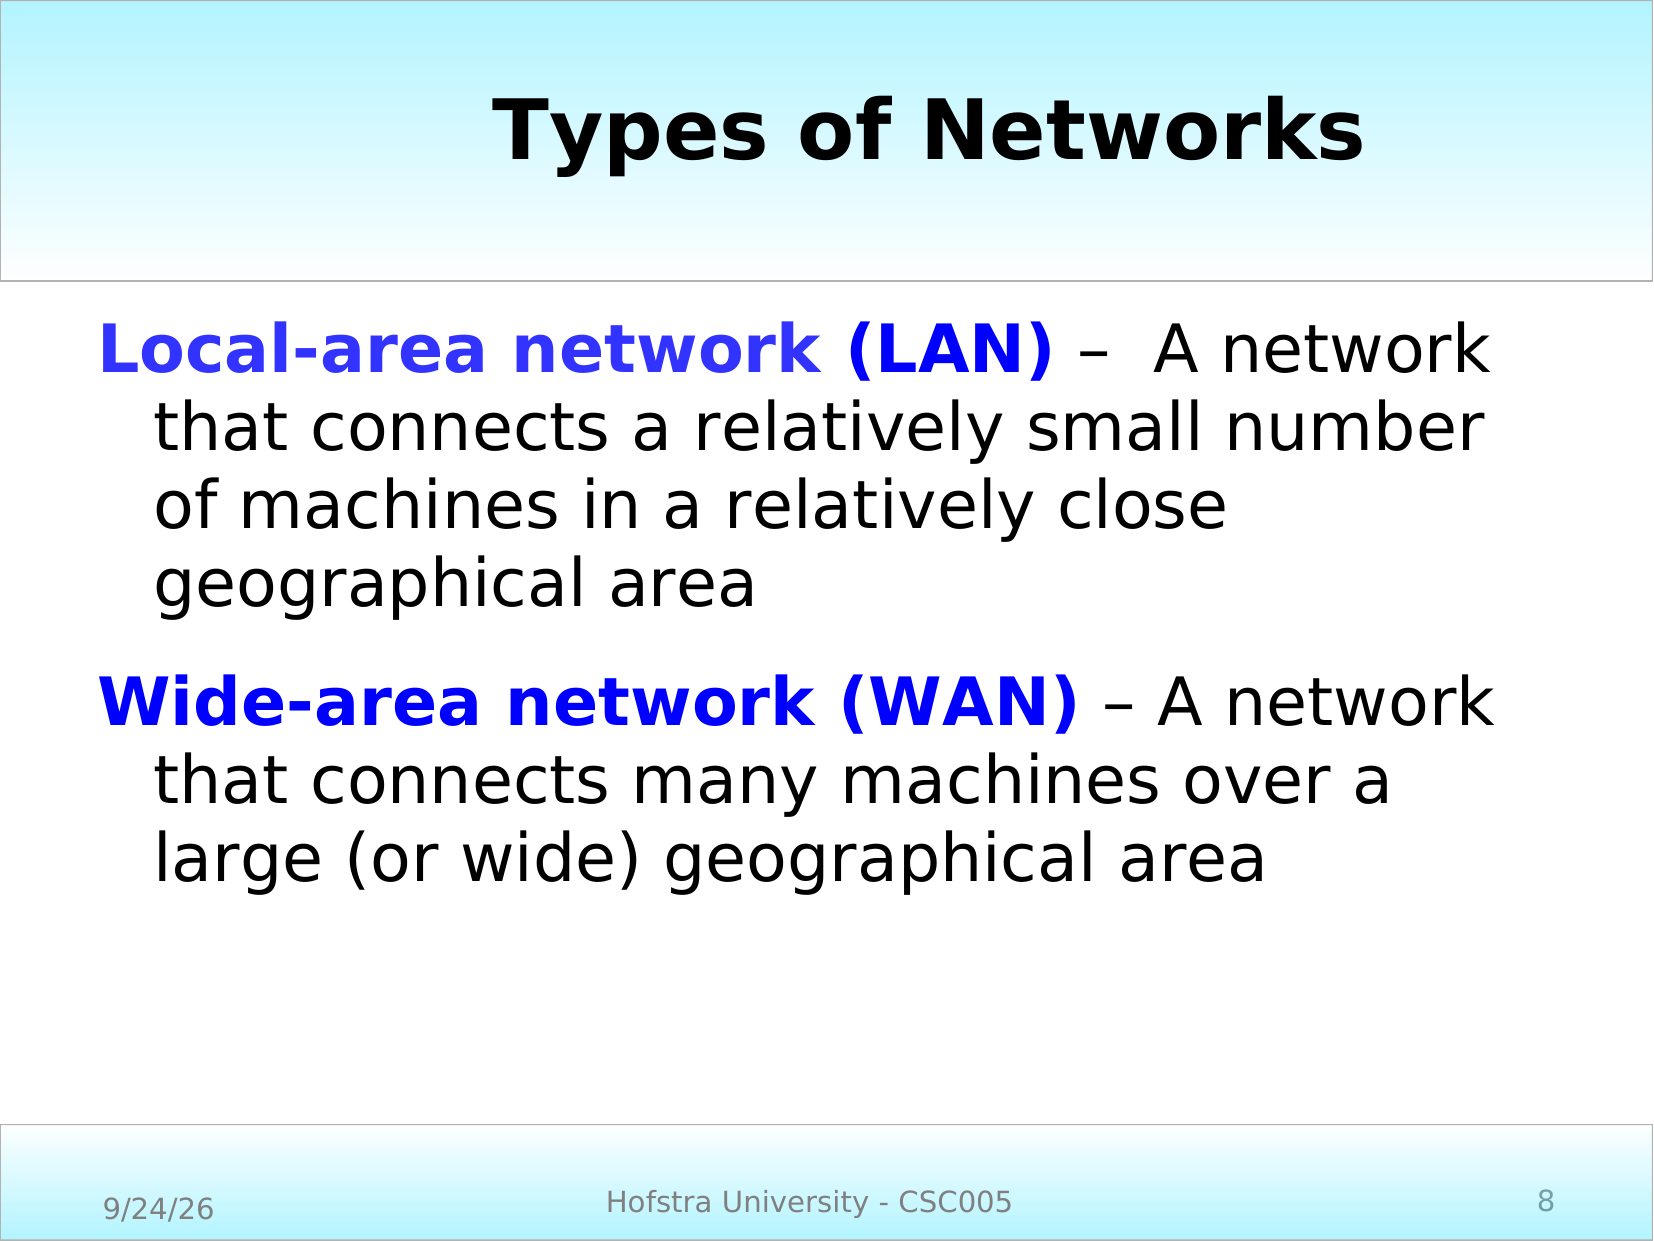

# Types of Networks
Local-area network (LAN) – A network that connects a relatively small number of machines in a relatively close geographical area
Wide-area network (WAN) – A network that connects many machines over a large (or wide) geographical area
8
Hofstra University - CSC005